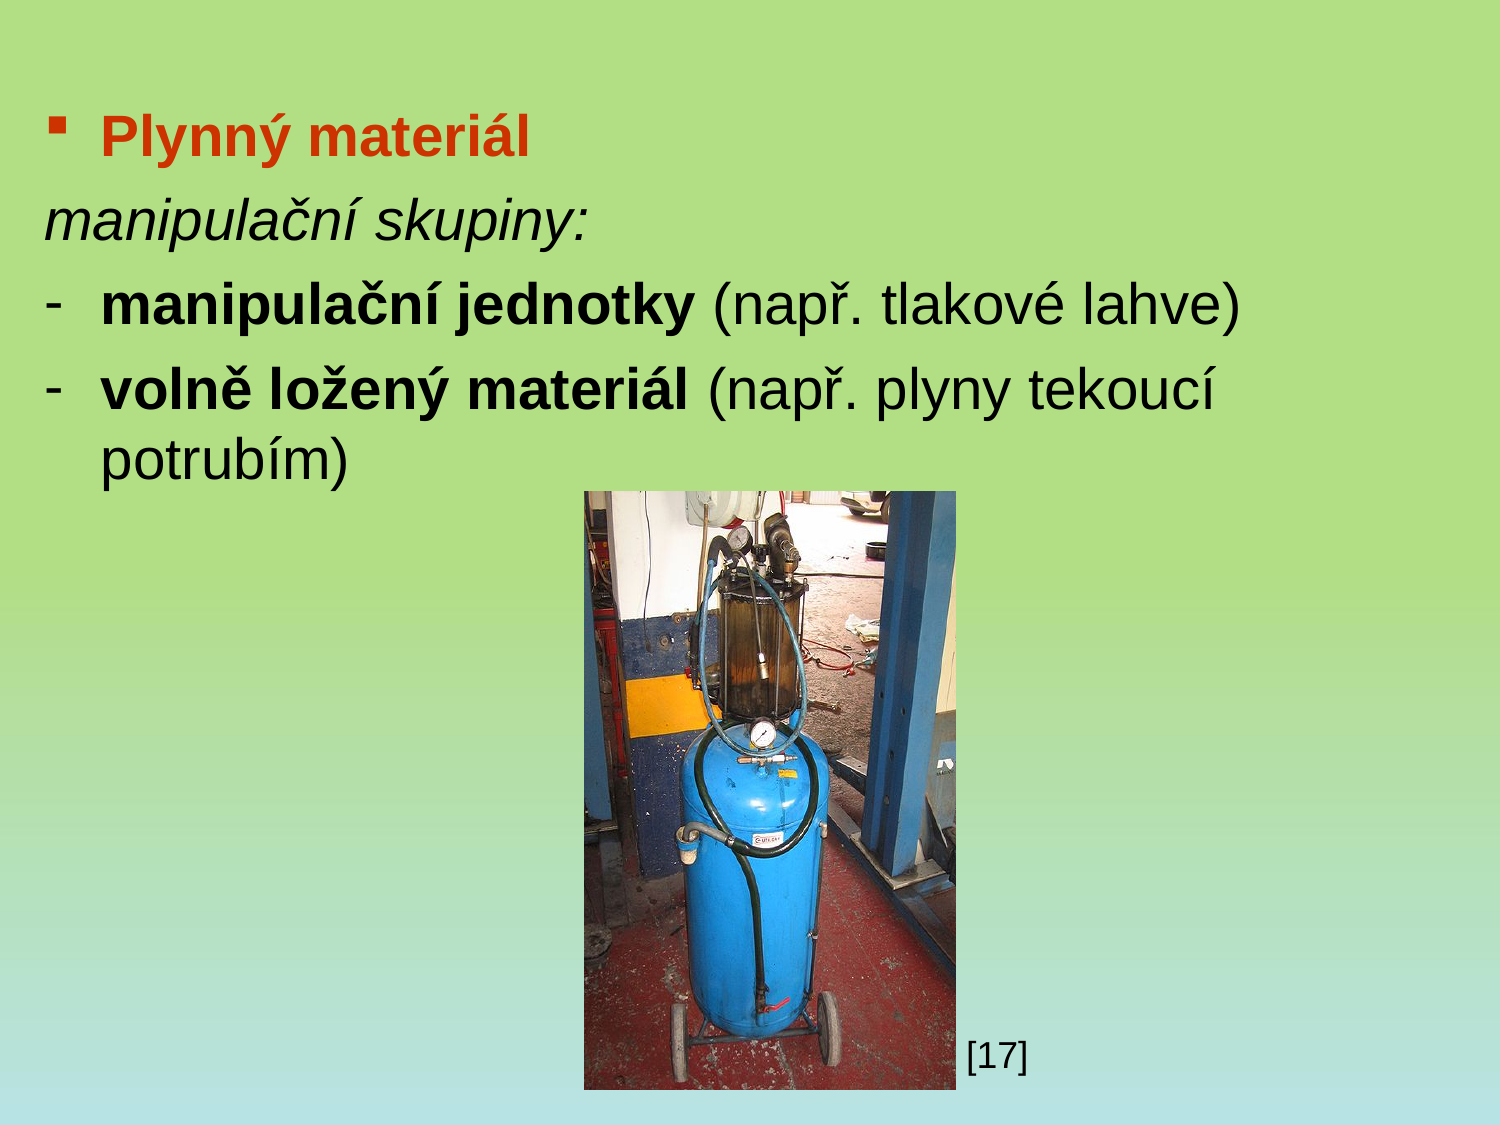

# Plynný materiál
manipulační skupiny:
manipulační jednotky (např. tlakové lahve)
volně ložený materiál (např. plyny tekoucí potrubím)
[17]